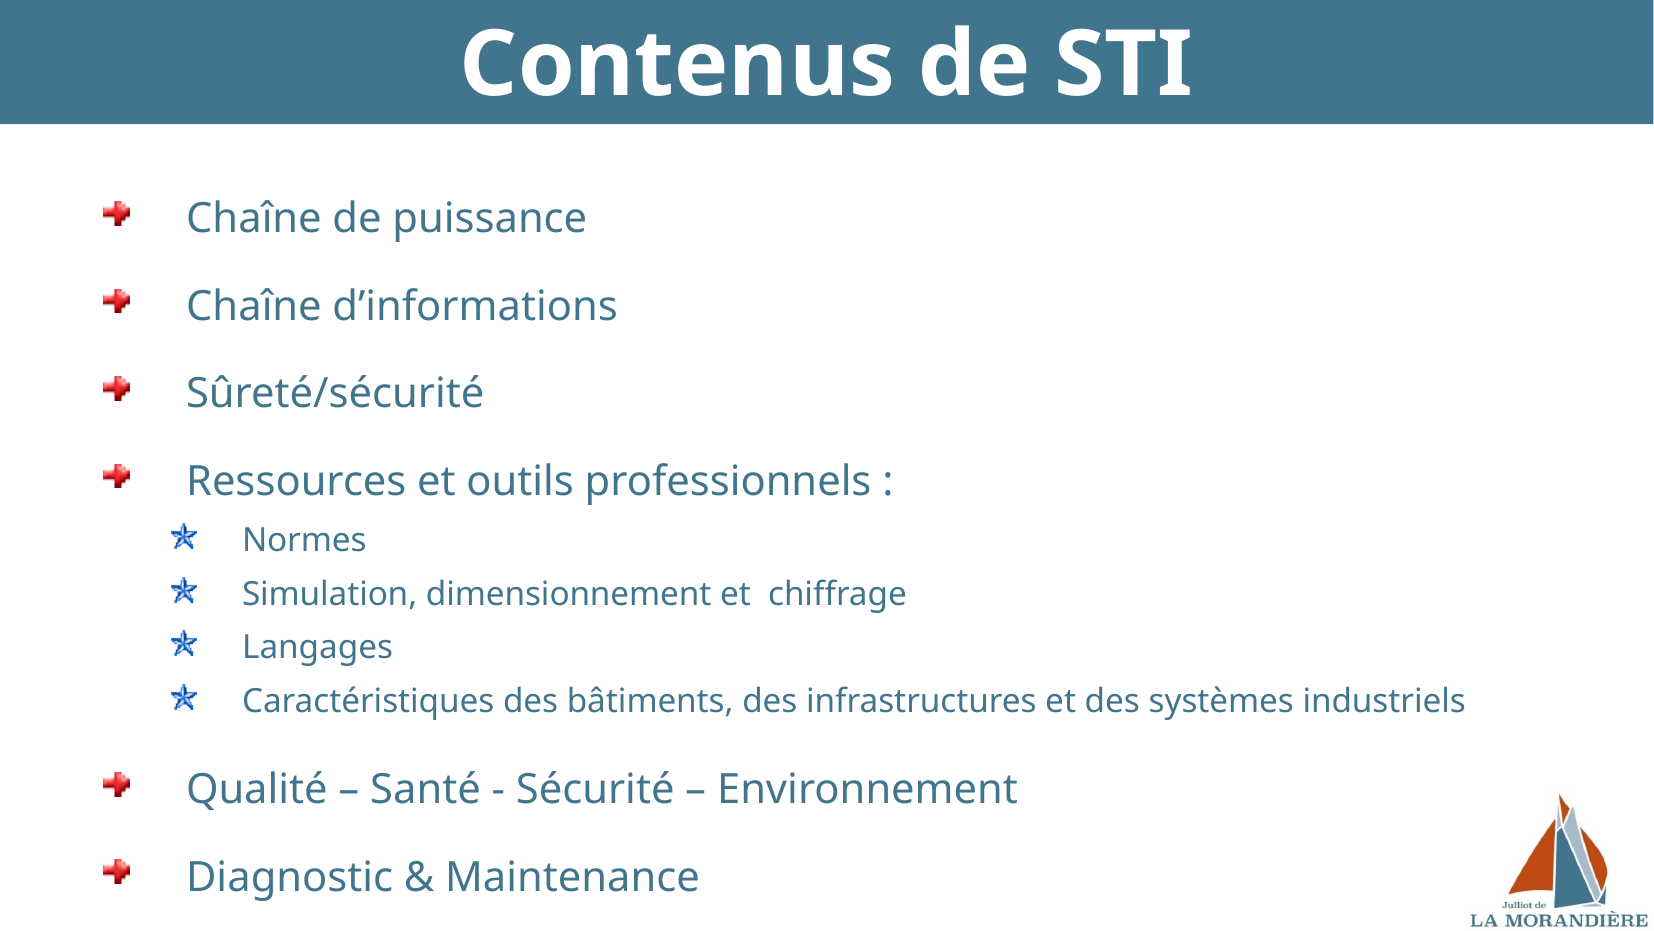

# Contenus de STI
Chaîne de puissance
Chaîne d’informations
Sûreté/sécurité
Ressources et outils professionnels :
Normes
Simulation, dimensionnement et chiffrage
Langages
Caractéristiques des bâtiments, des infrastructures et des systèmes industriels
Qualité – Santé - Sécurité – Environnement
Diagnostic & Maintenance
Communication